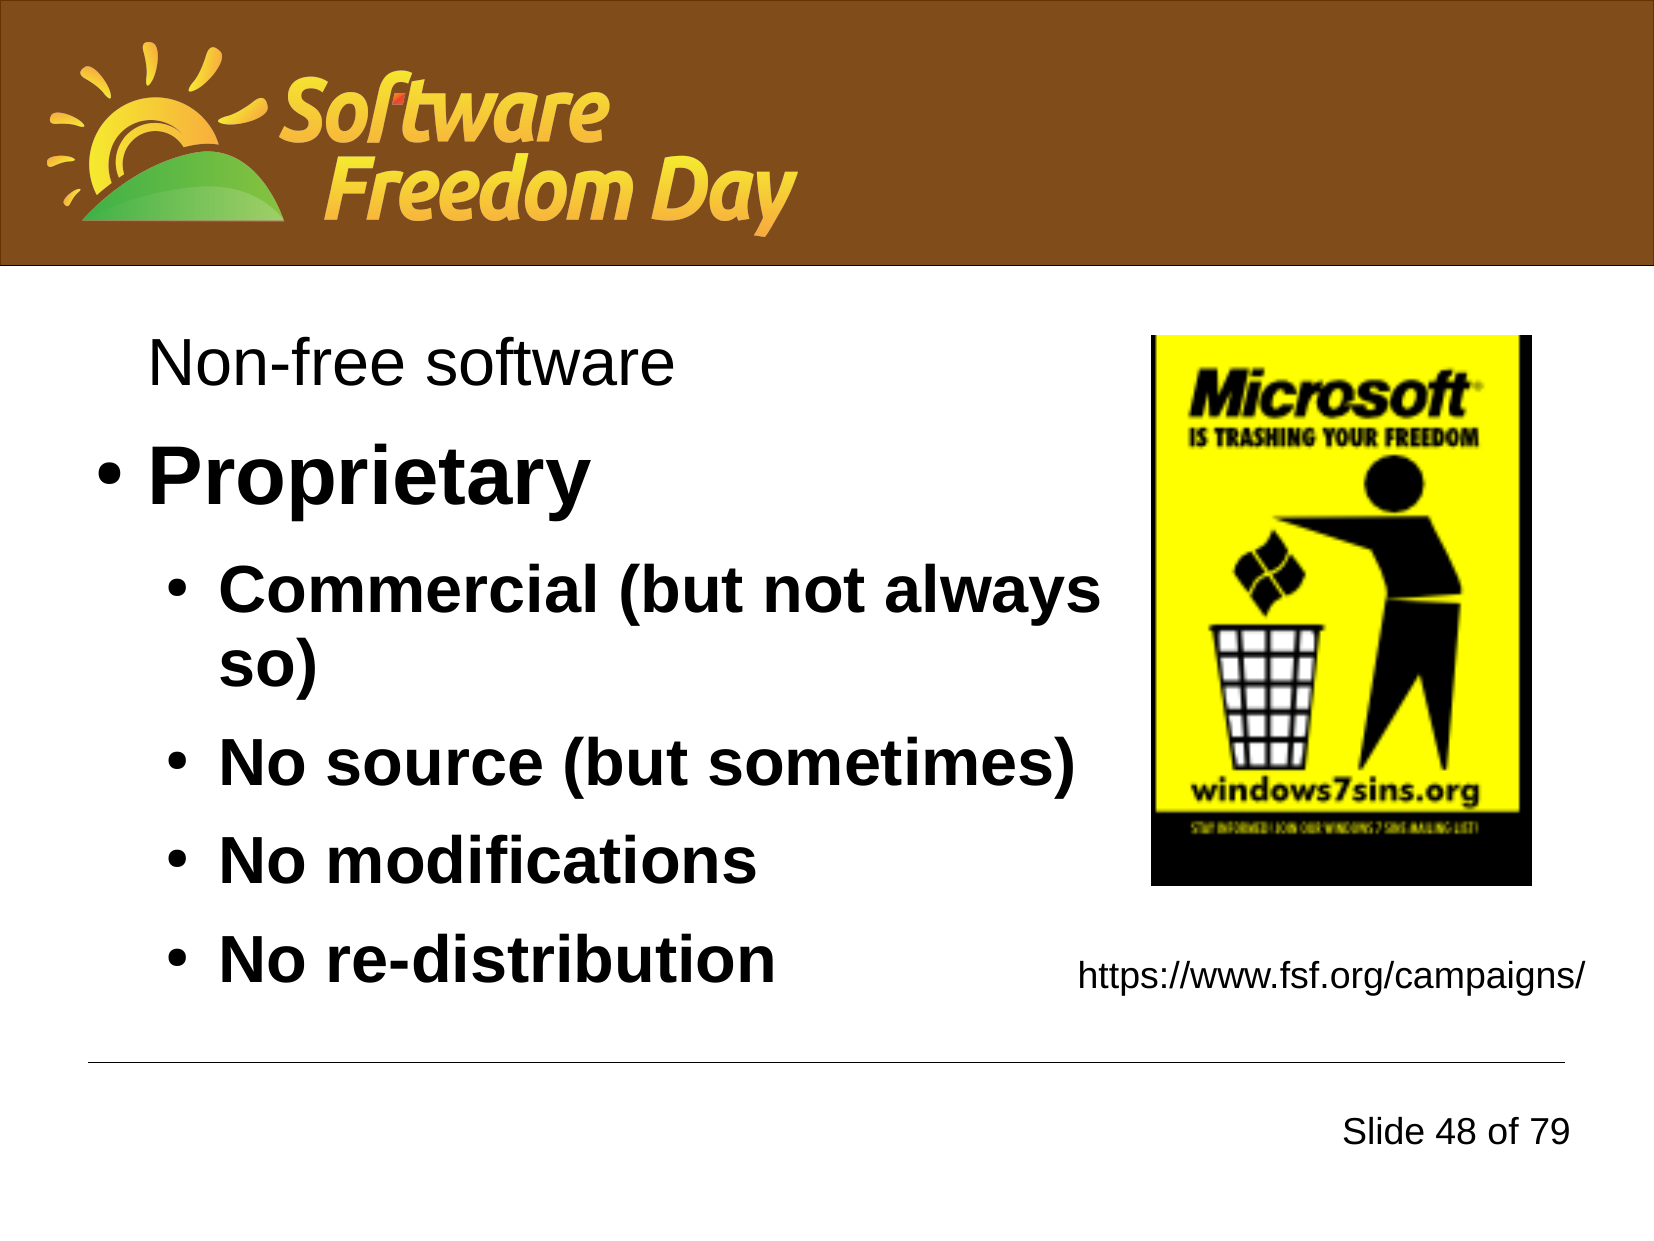

#
Non-free software
Proprietary
Commercial (but not always so)
No source (but sometimes)
No modifications
No re-distribution
https://www.fsf.org/campaigns/
48